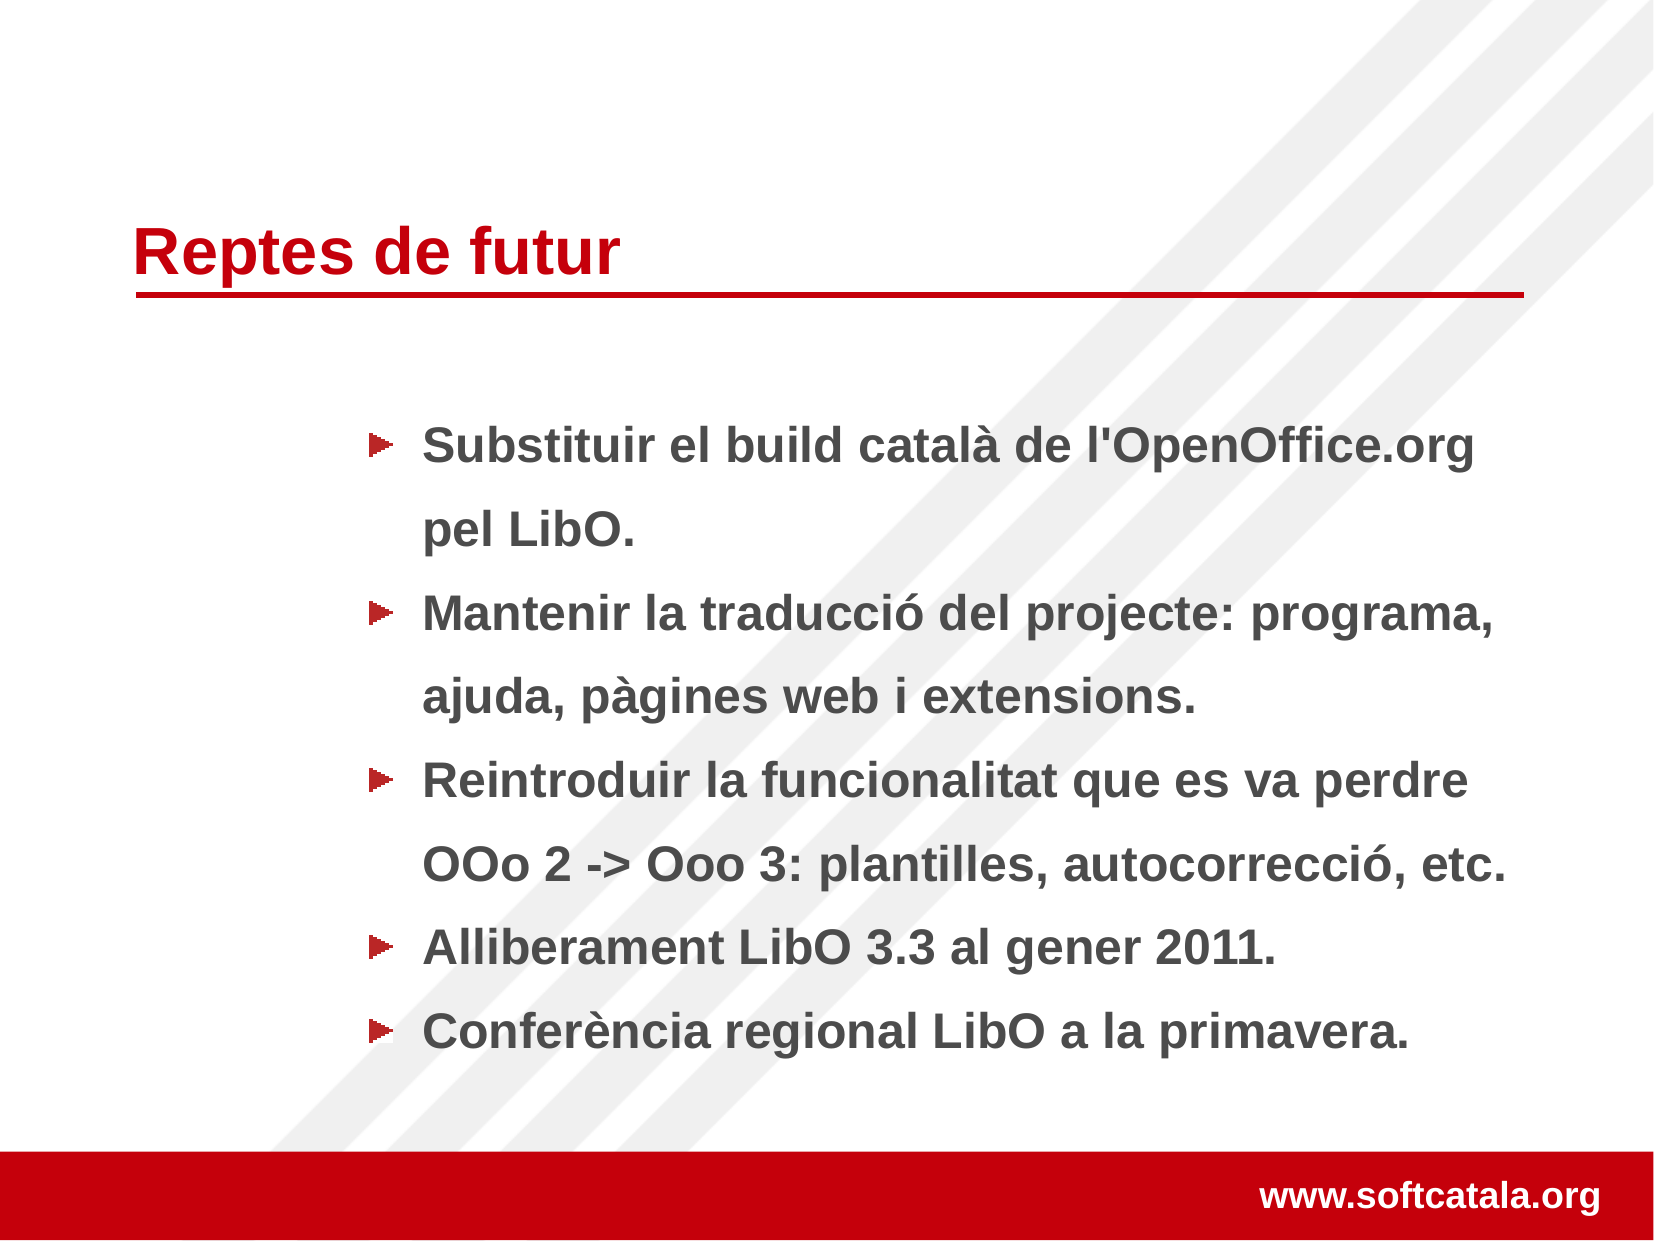

Reptes de futur
Substituir el build català de l'OpenOffice.org pel LibO.
Mantenir la traducció del projecte: programa, ajuda, pàgines web i extensions.
Reintroduir la funcionalitat que es va perdre OOo 2 -> Ooo 3: plantilles, autocorrecció, etc.
Alliberament LibO 3.3 al gener 2011.
Conferència regional LibO a la primavera.
 www.softcatala.org